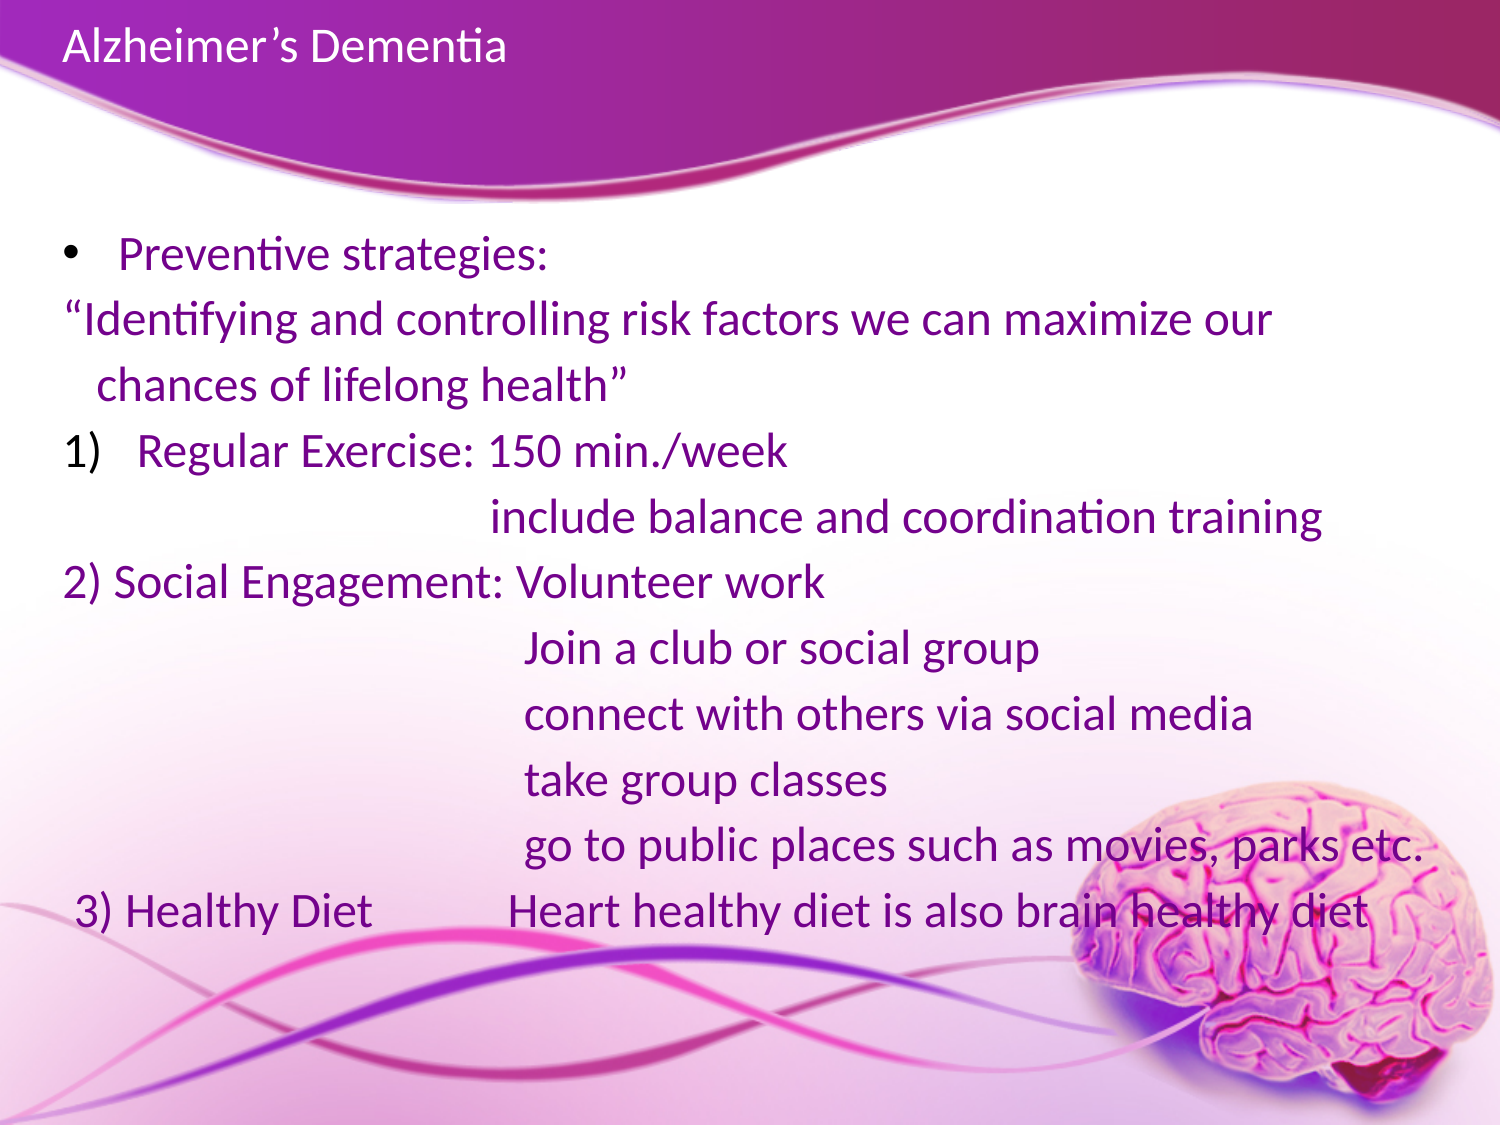

# Alzheimer’s Dementia
Preventive strategies:
“Identifying and controlling risk factors we can maximize our
 chances of lifelong health”
Regular Exercise: 150 min./week
 include balance and coordination training
2) Social Engagement: Volunteer work
 Join a club or social group
 connect with others via social media
 take group classes
 go to public places such as movies, parks etc.
 3) Healthy Diet Heart healthy diet is also brain healthy diet